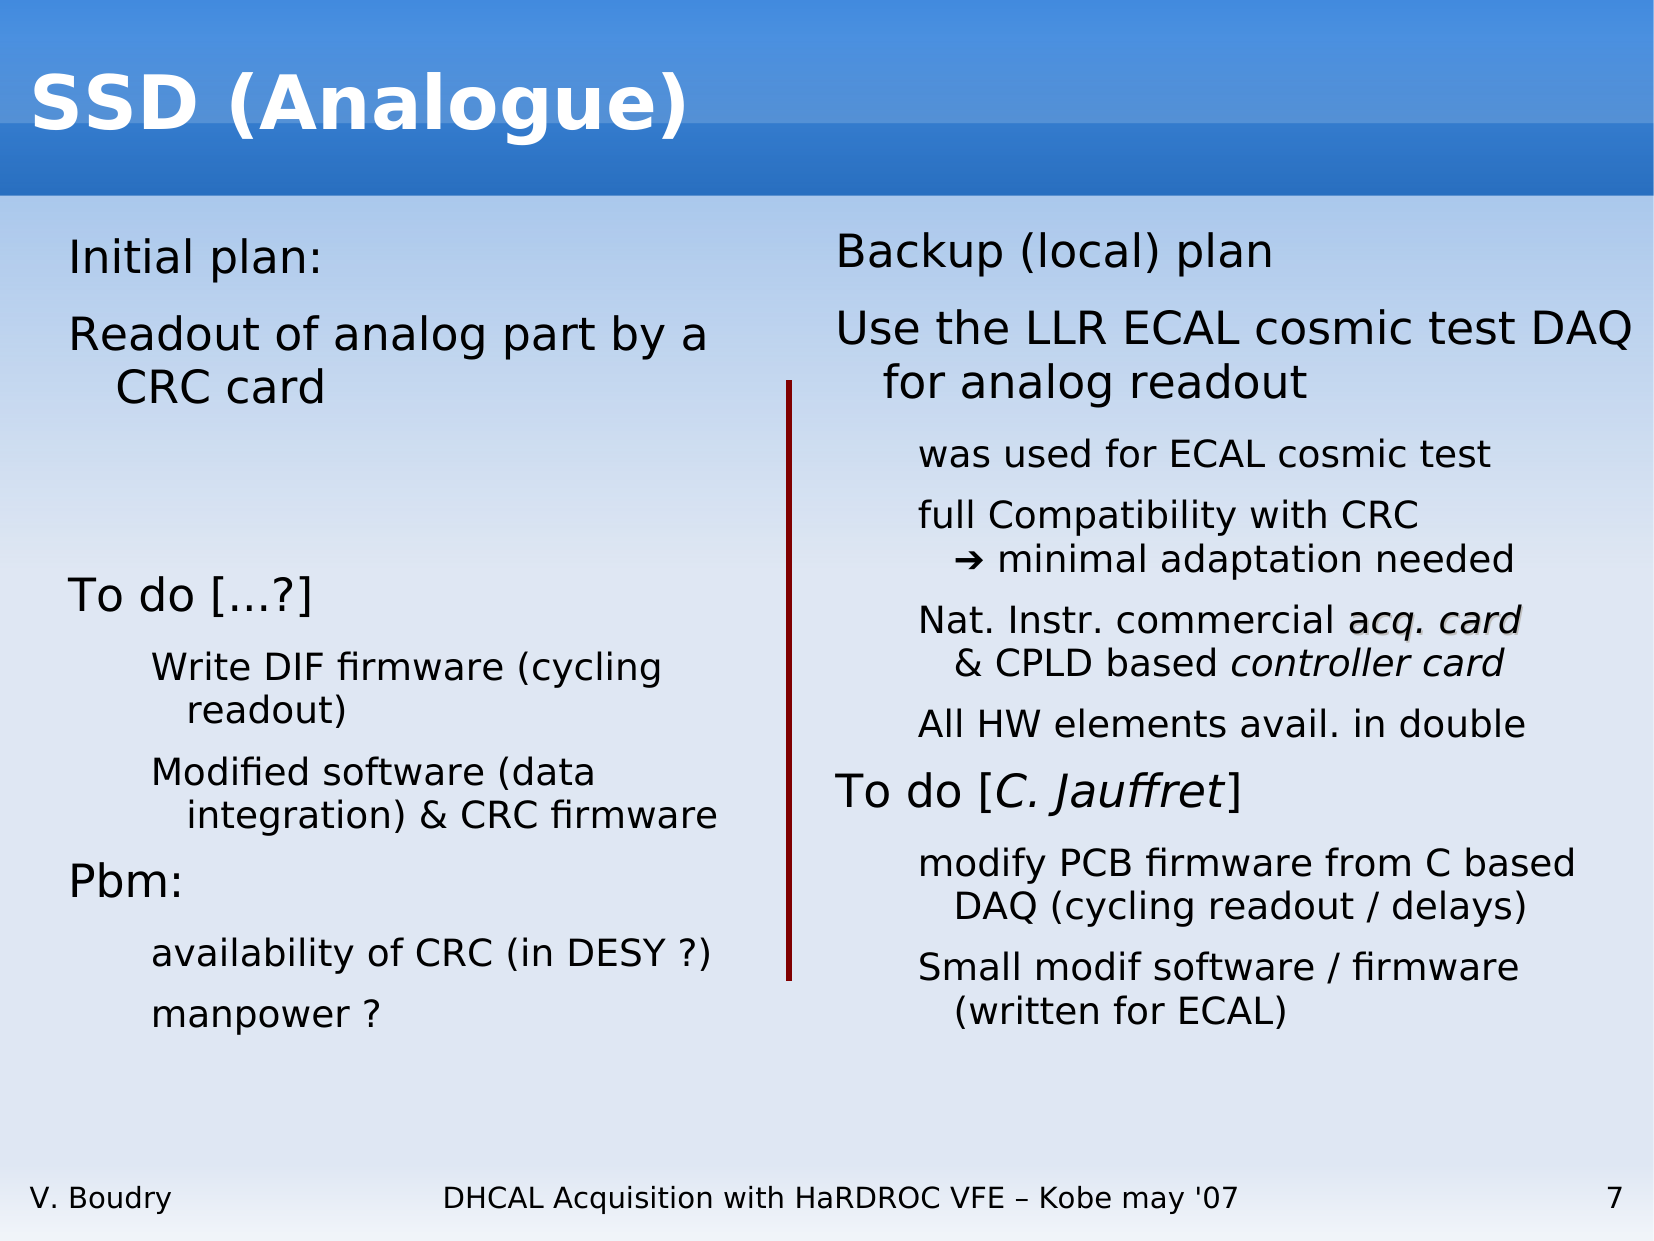

# SSD (Analogue)
Backup (local) plan
Use the LLR ECAL cosmic test DAQ for analog readout
was used for ECAL cosmic test
full Compatibility with CRC
➔ minimal adaptation needed
Nat. Instr. commercial acq. card
& CPLD based controller card
All HW elements avail. in double
To do [C. Jauffret]
modify PCB firmware from C based
DAQ (cycling readout / delays)
Small modif software / firmware
(written for ECAL)
Initial plan:
Readout of analog part by a CRC card
To do [...?]
Write DIF firmware (cycling readout)
Modified software (data integration) & CRC firmware
Pbm:
availability of CRC (in DESY ?)
manpower ?
DHCAL Acquisition with HaRDROC VFE – Kobe may '07
7